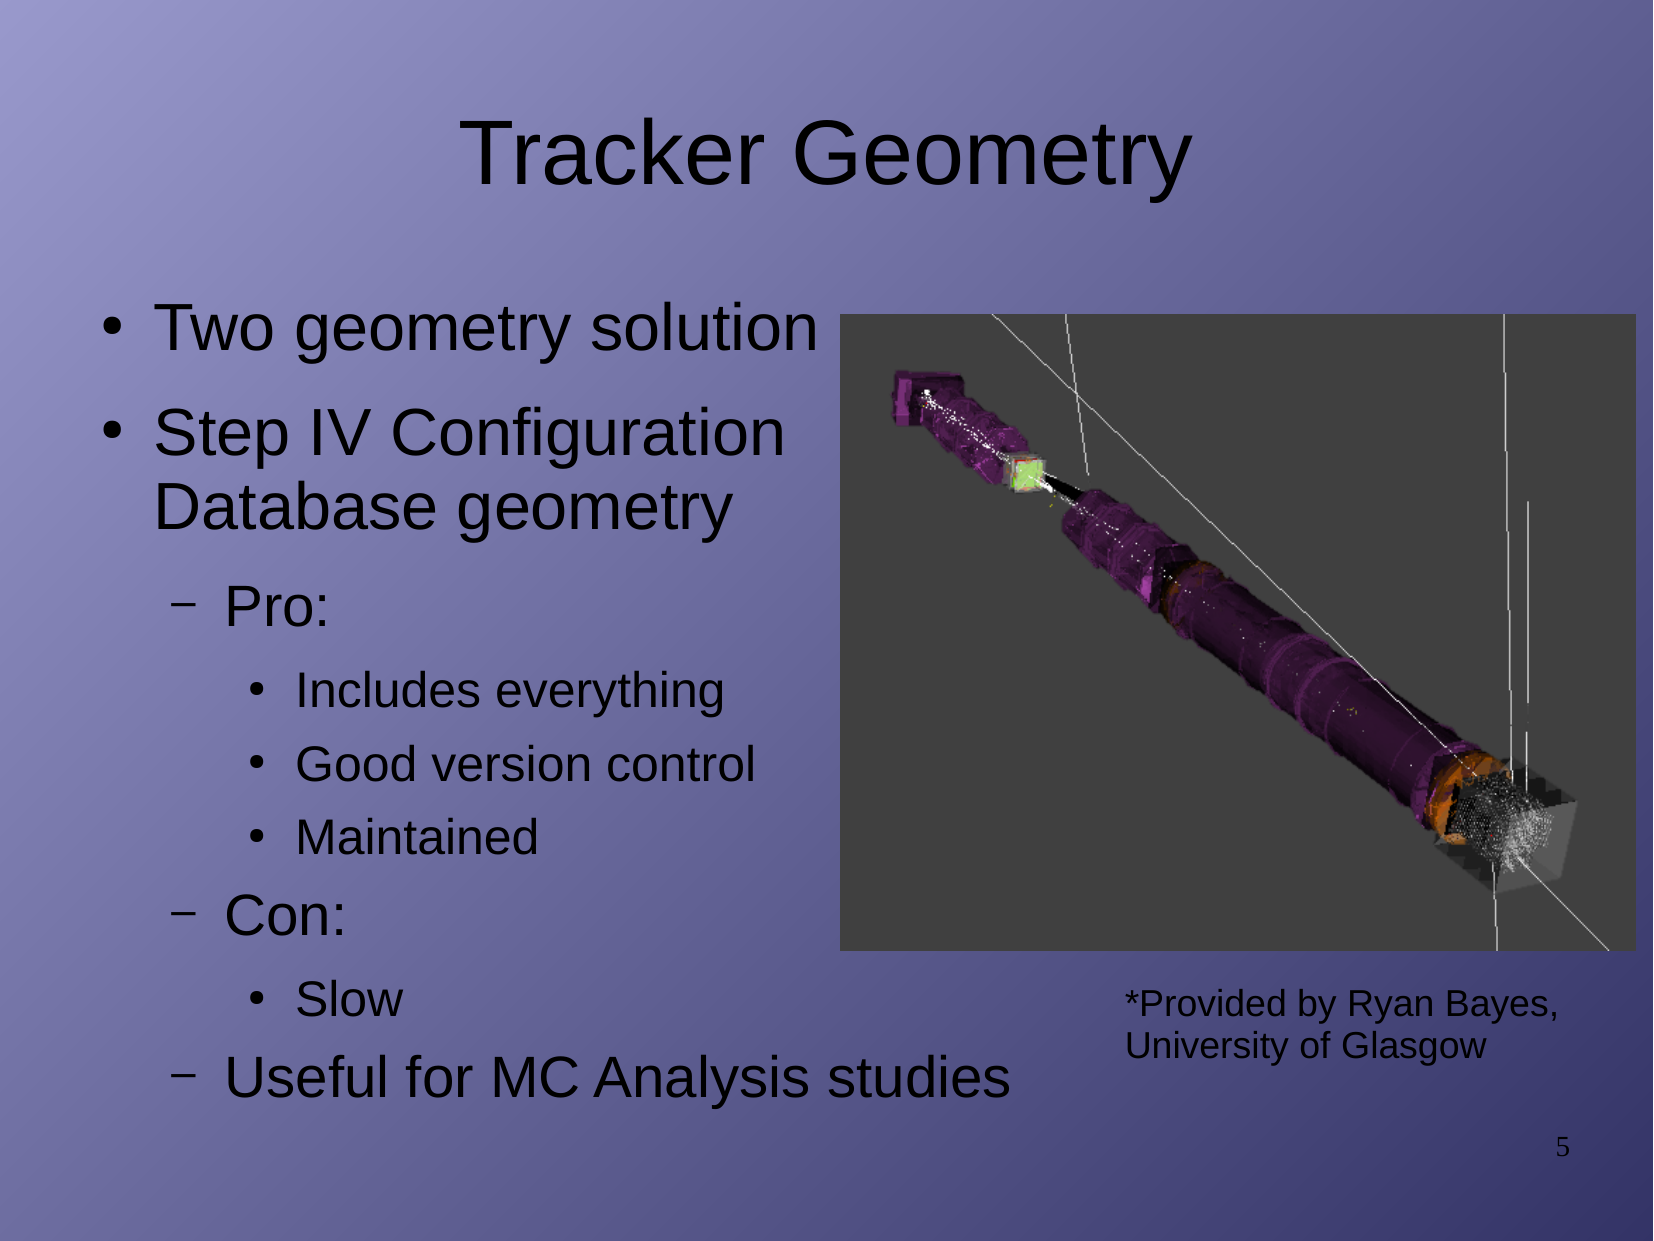

# Tracker Geometry
Two geometry solution
Step IV Configuration
Database geometry
Pro:
Includes everything
Good version control
Maintained
Con:
Slow
Useful for MC Analysis studies
*Provided by Ryan Bayes, University of Glasgow
5